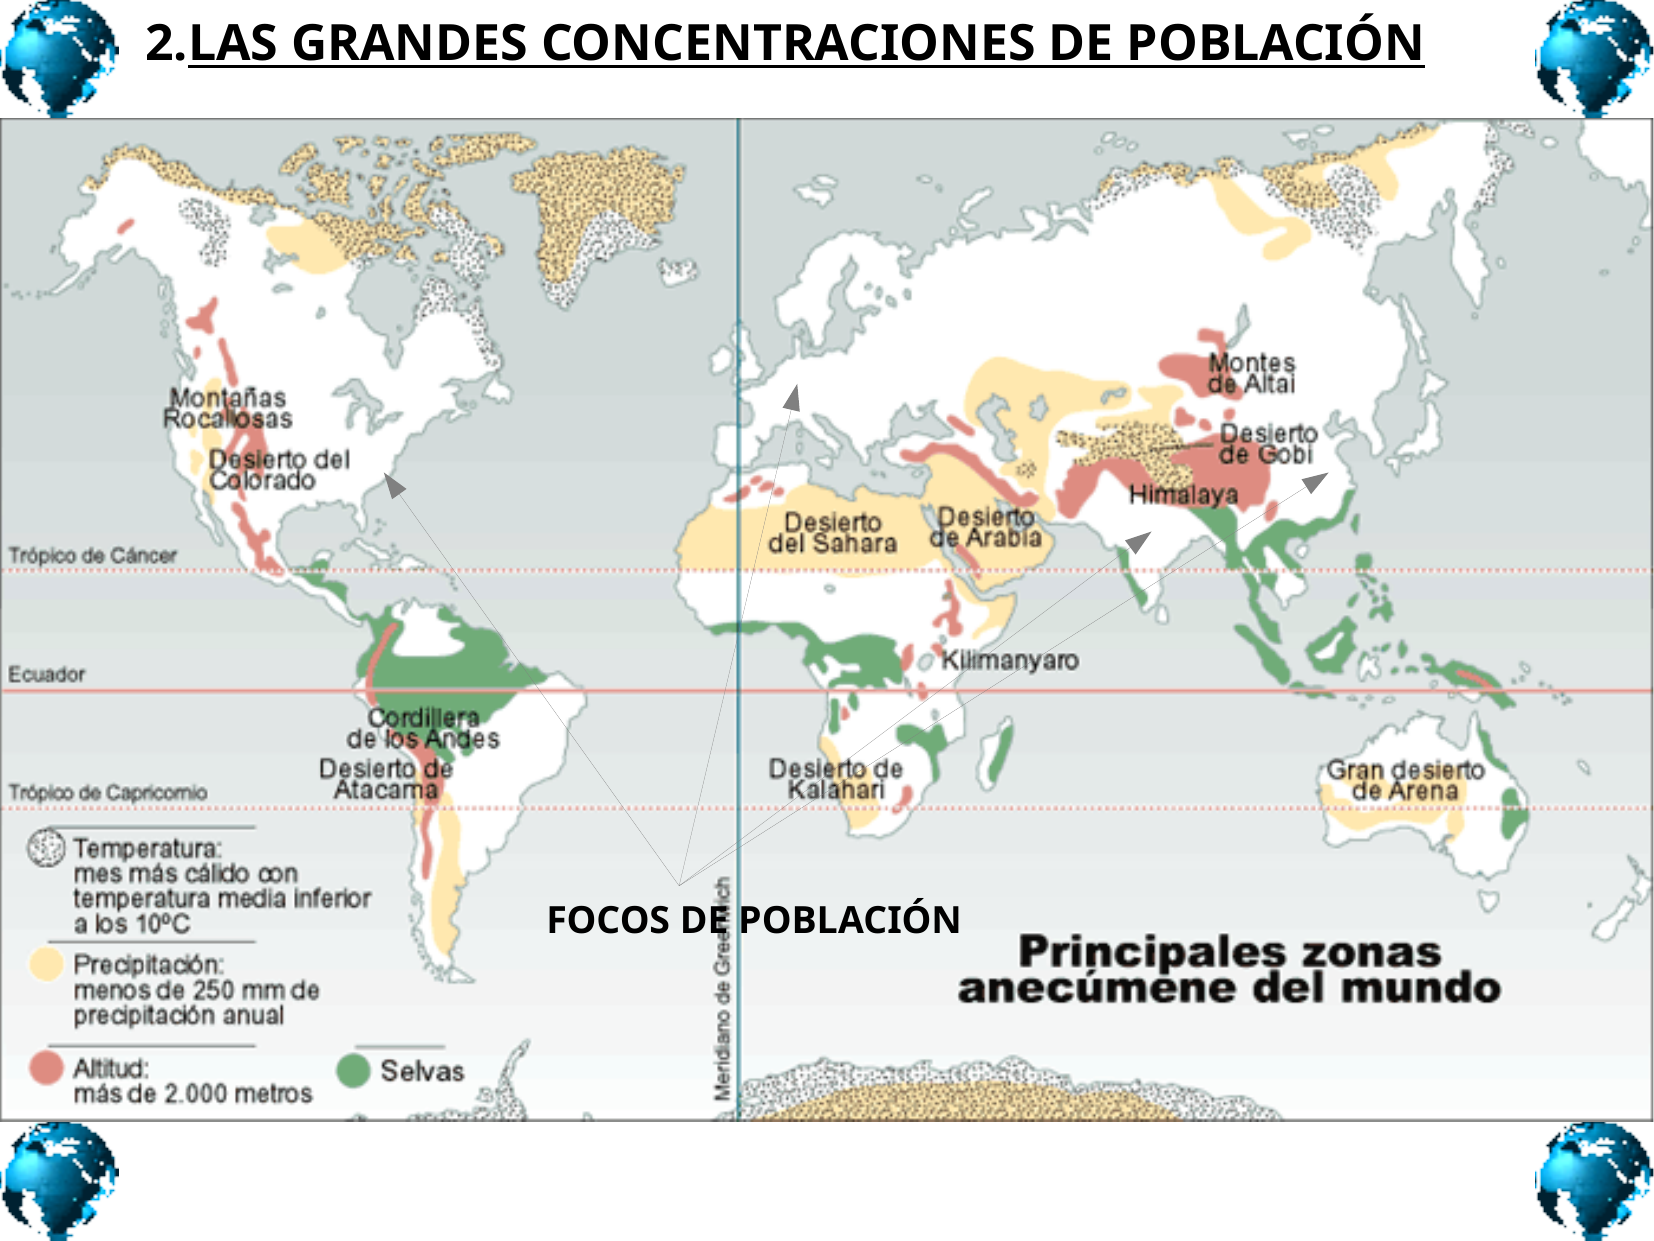

2.LAS GRANDES CONCENTRACIONES DE POBLACIÓN
ASIA ORIENTAL Y MERIDIONAL
CONCENTRACIÓN
DEMOGRÁFICA
EUROPA
NORESTE Y COSTA DE EE.UU
DISTRIBUCIÓN
DE LA POBLACIÓN
POLOS
DESIERTOS CÁLIDOS
FOCOS DE POBLACIÓN
VACÍOS
DEMOGRÁFICOS
SELVAS
ALTA MONTAÑA